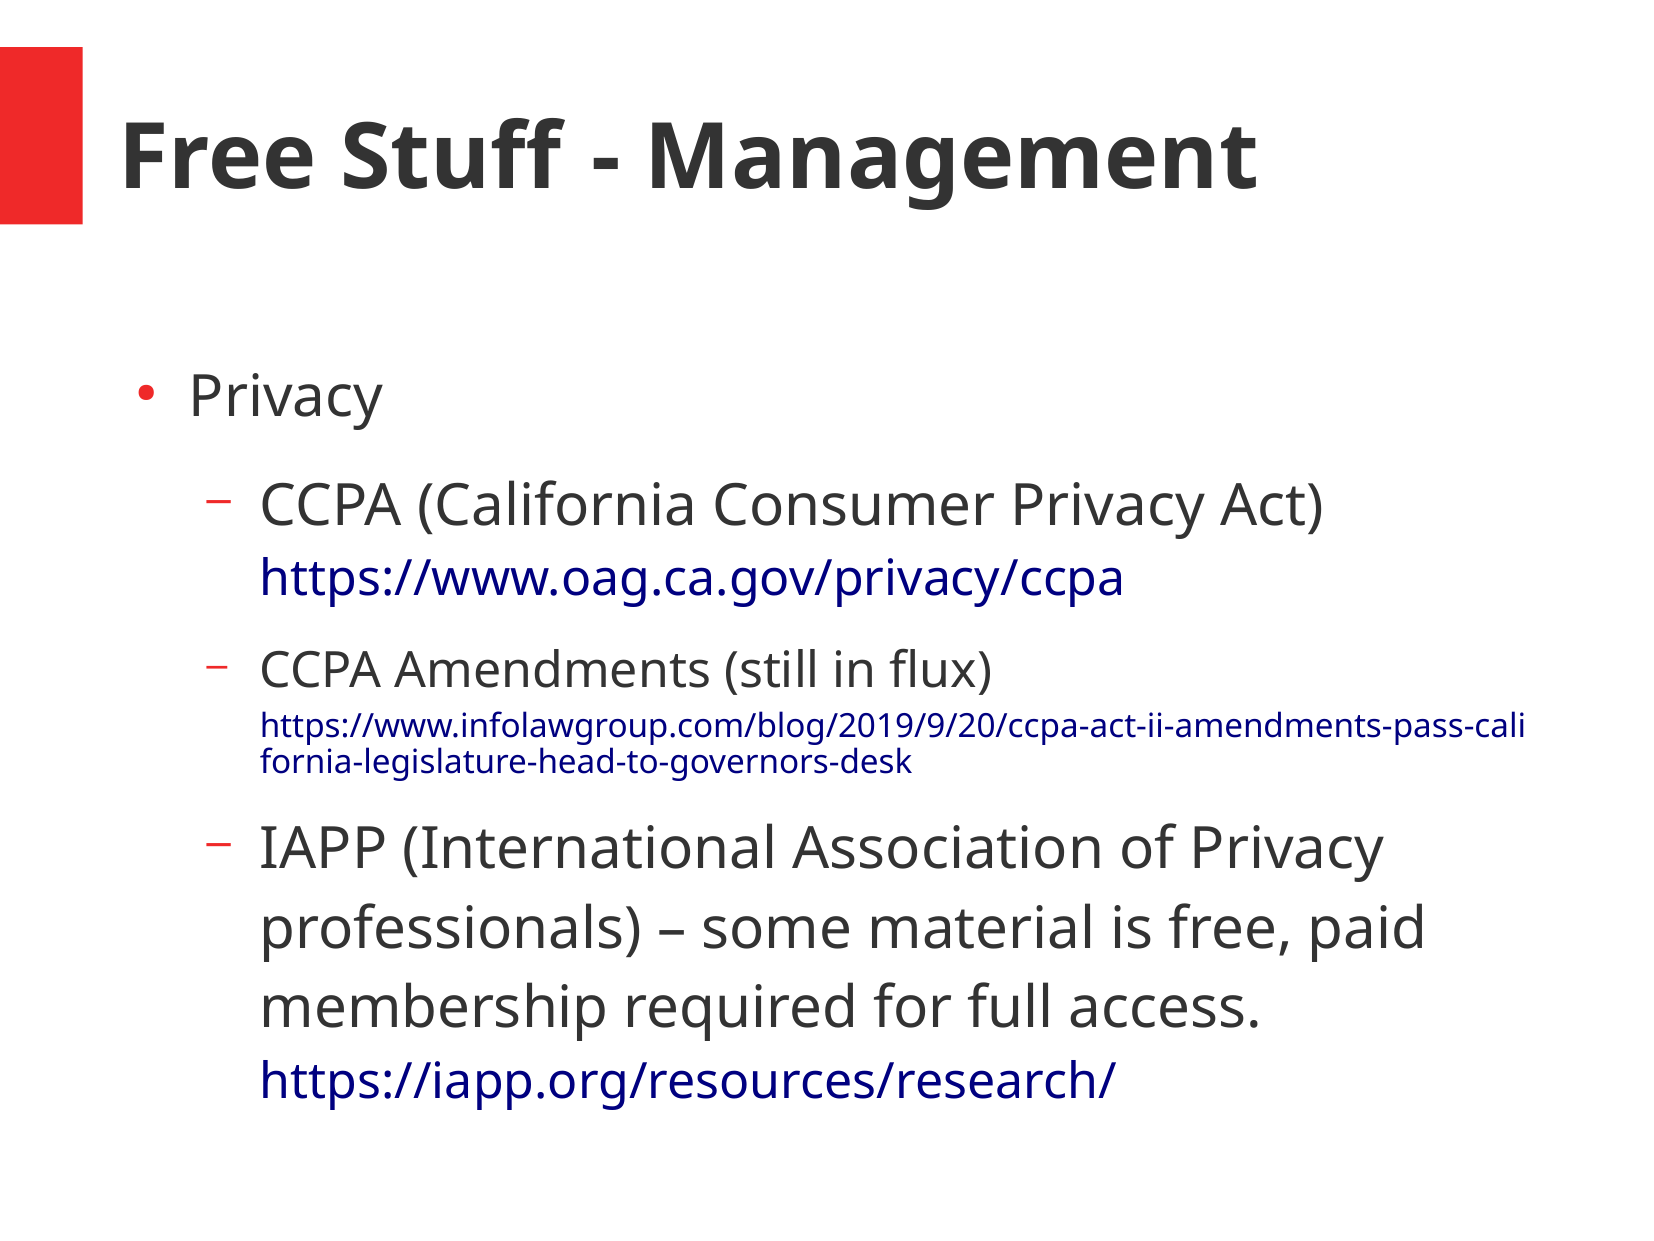

# Free Stuff	 - Management
Privacy
CCPA (California Consumer Privacy Act) https://www.oag.ca.gov/privacy/ccpa
CCPA Amendments (still in flux) https://www.infolawgroup.com/blog/2019/9/20/ccpa-act-ii-amendments-pass-california-legislature-head-to-governors-desk
IAPP (International Association of Privacy professionals) – some material is free, paid membership required for full access. https://iapp.org/resources/research/